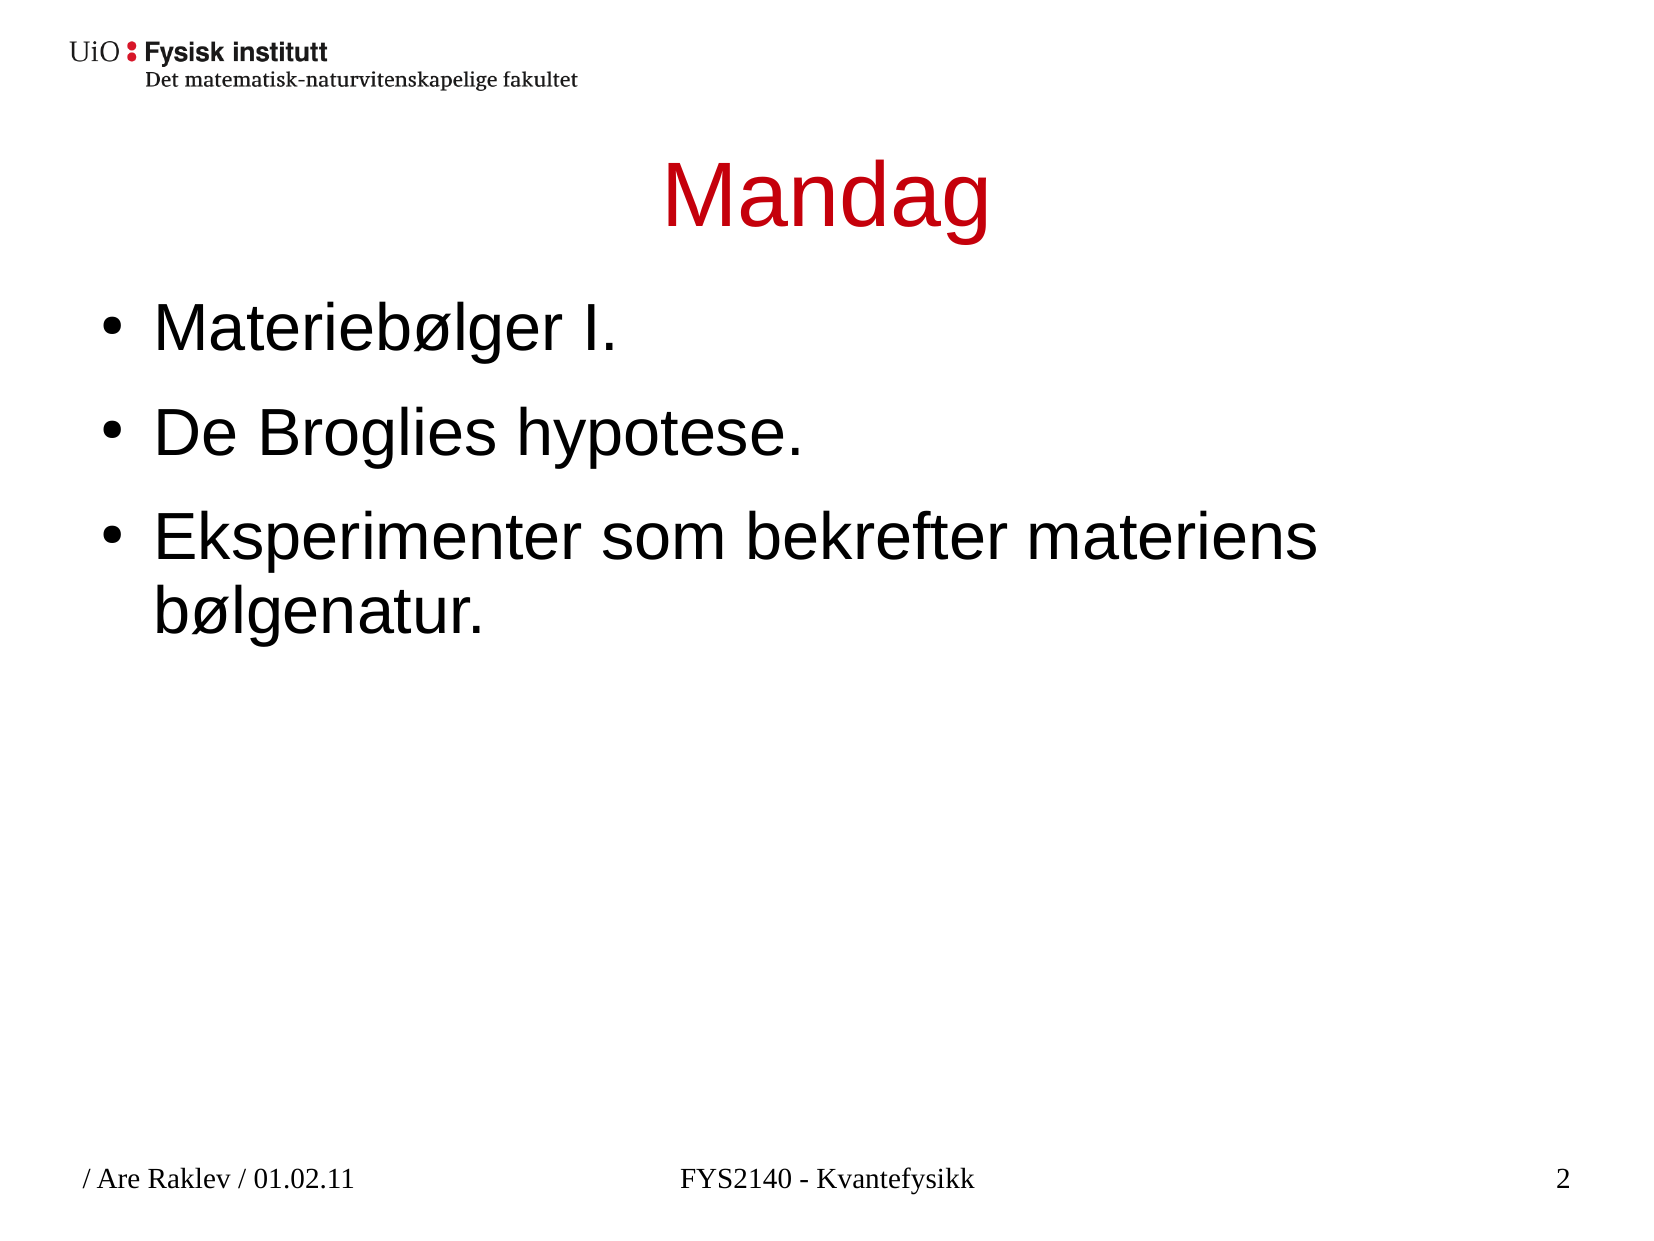

# Mandag
Materiebølger I.
De Broglies hypotese.
Eksperimenter som bekrefter materiens bølgenatur.
/ Are Raklev / 01.02.11
FYS2140 - Kvantefysikk
2